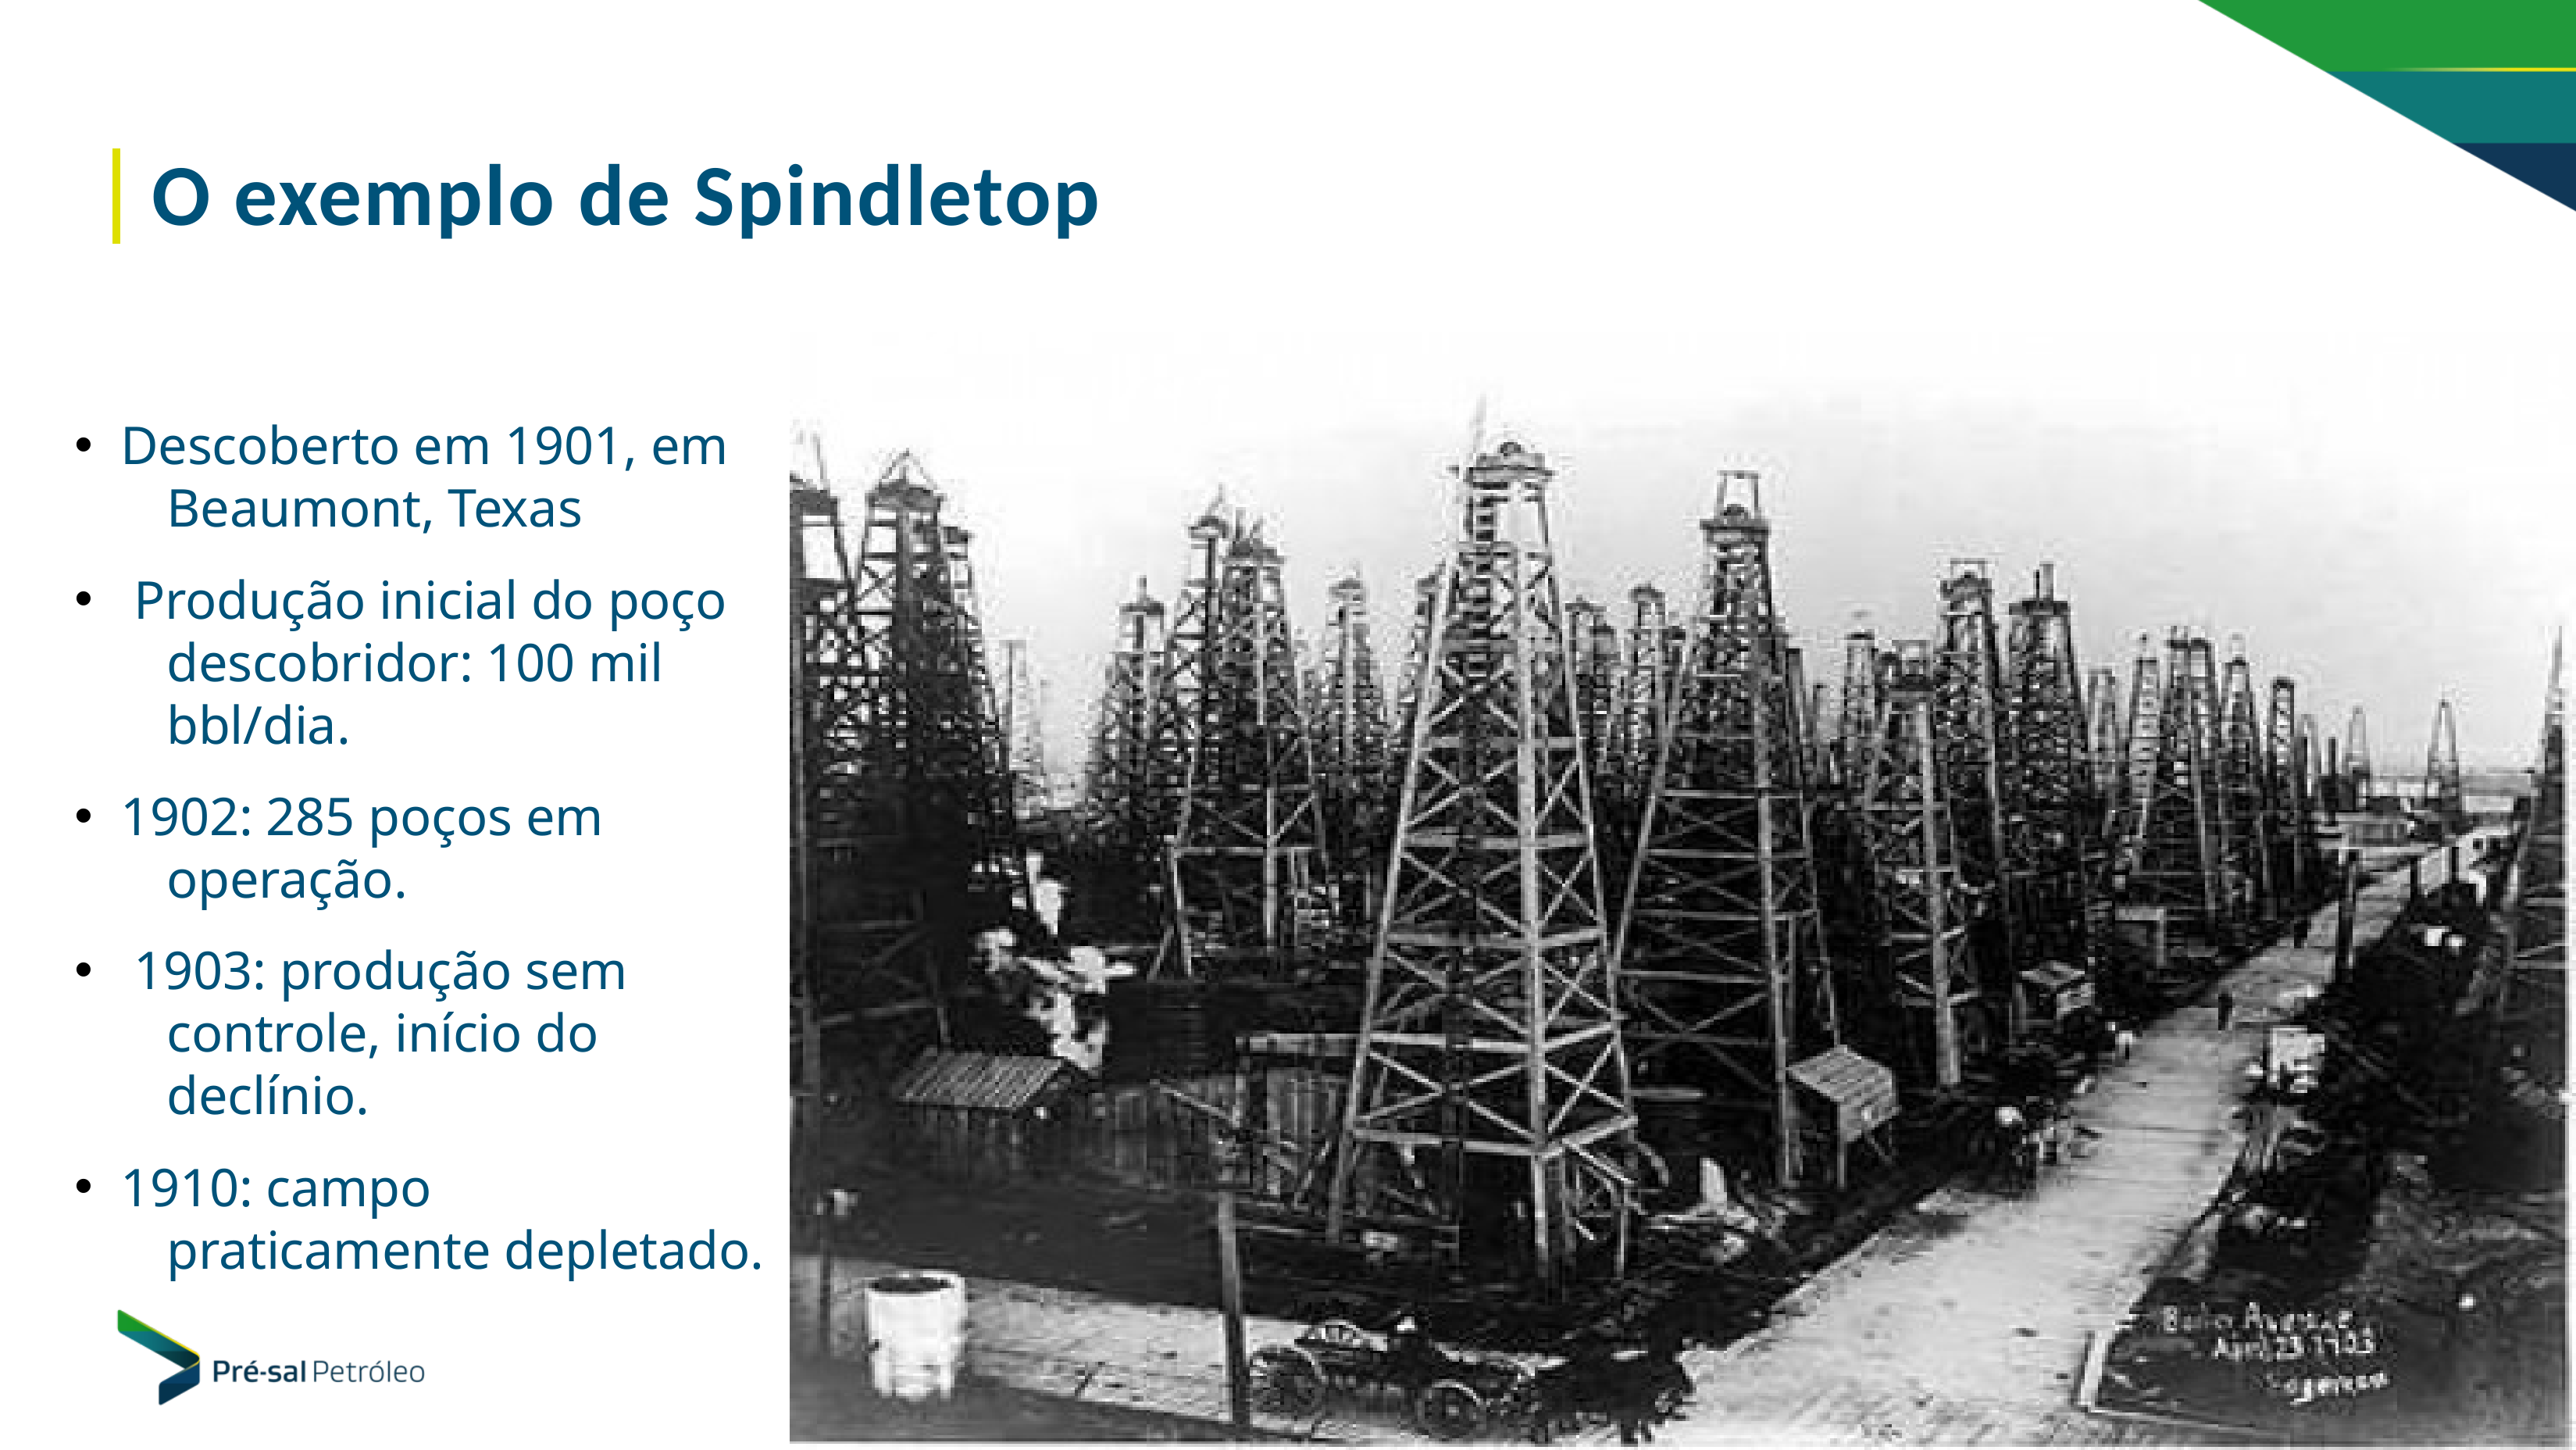

# O exemplo de Spindletop
Descoberto em 1901, em Beaumont, Texas
 Produção inicial do poço descobridor: 100 mil bbl/dia.
1902: 285 poços em operação.
 1903: produção sem controle, início do declínio.
1910: campo praticamente depletado.